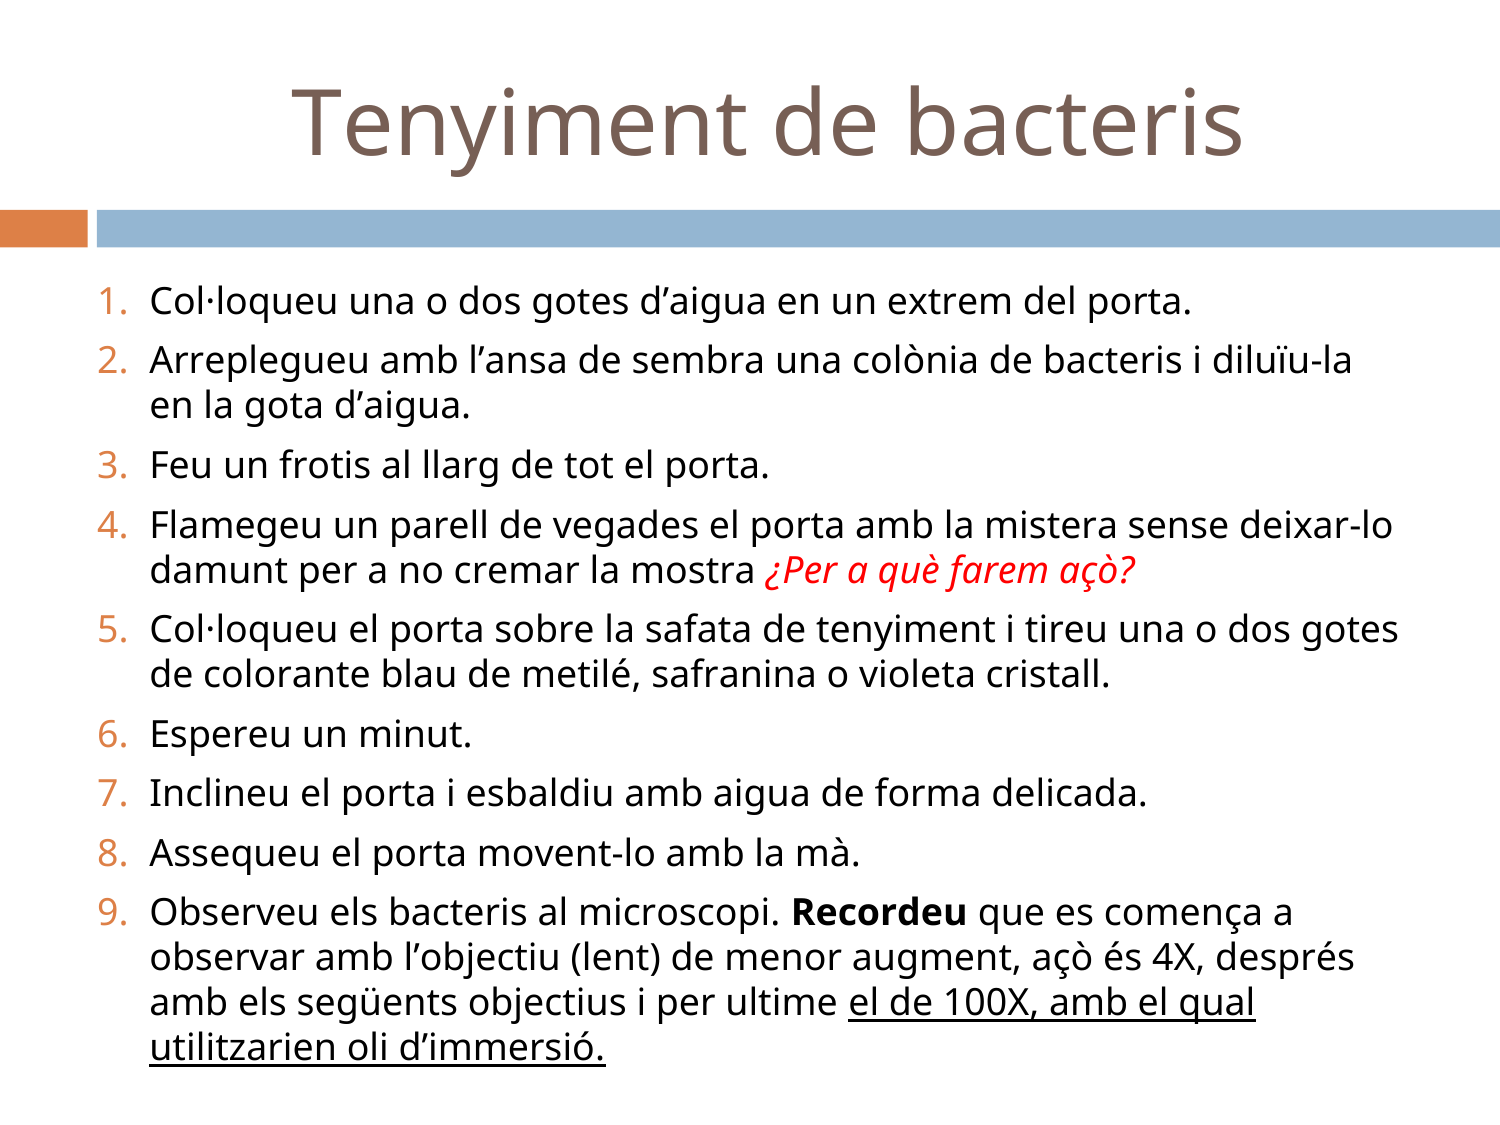

# Tenyiment de bacteris
Col·loqueu una o dos gotes d’aigua en un extrem del porta.
Arreplegueu amb l’ansa de sembra una colònia de bacteris i diluïu-la en la gota d’aigua.
Feu un frotis al llarg de tot el porta.
Flamegeu un parell de vegades el porta amb la mistera sense deixar-lo damunt per a no cremar la mostra ¿Per a què farem açò?
Col·loqueu el porta sobre la safata de tenyiment i tireu una o dos gotes de colorante blau de metilé, safranina o violeta cristall.
Espereu un minut.
Inclineu el porta i esbaldiu amb aigua de forma delicada.
Assequeu el porta movent-lo amb la mà.
Observeu els bacteris al microscopi. Recordeu que es comença a observar amb l’objectiu (lent) de menor augment, açò és 4X, després amb els següents objectius i per ultime el de 100X, amb el qual utilitzarien oli d’immersió.